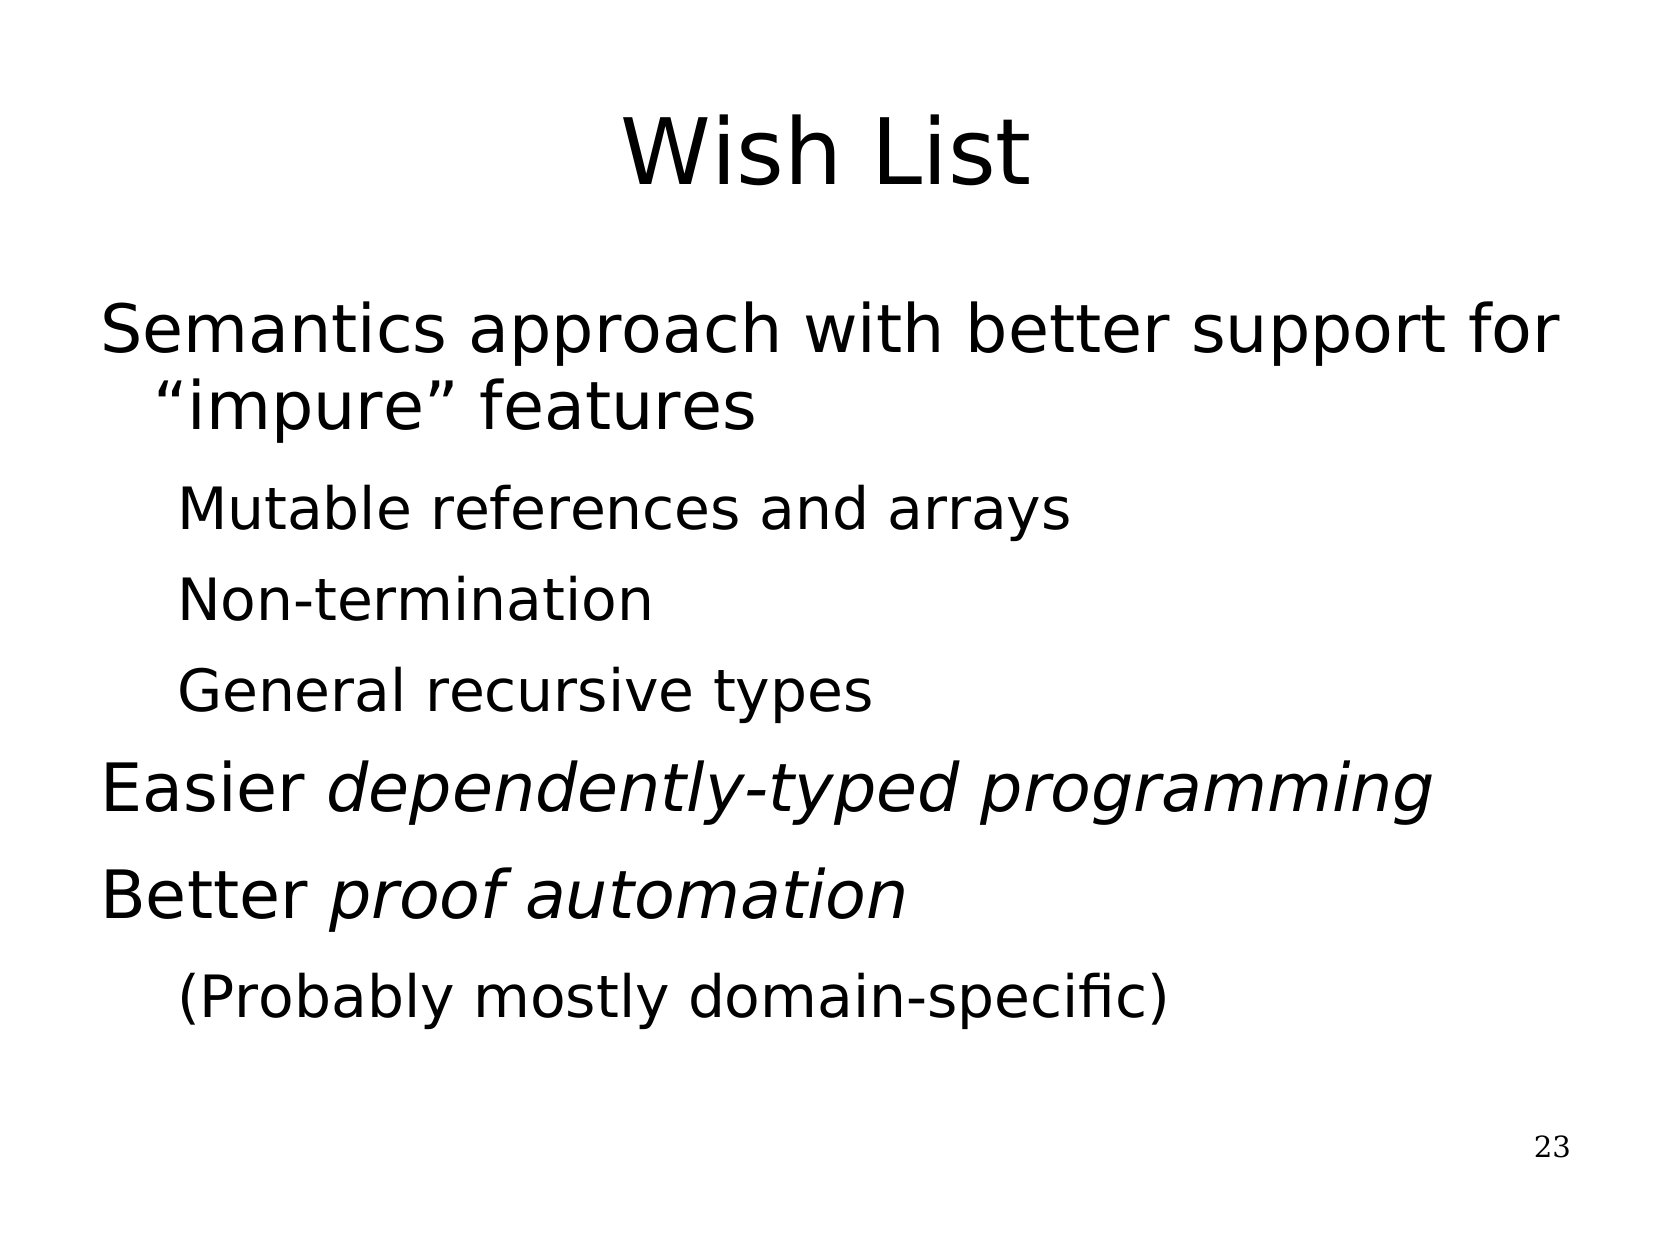

# Wish List
Semantics approach with better support for “impure” features
Mutable references and arrays
Non-termination
General recursive types
Easier dependently-typed programming
Better proof automation
(Probably mostly domain-specific)
23